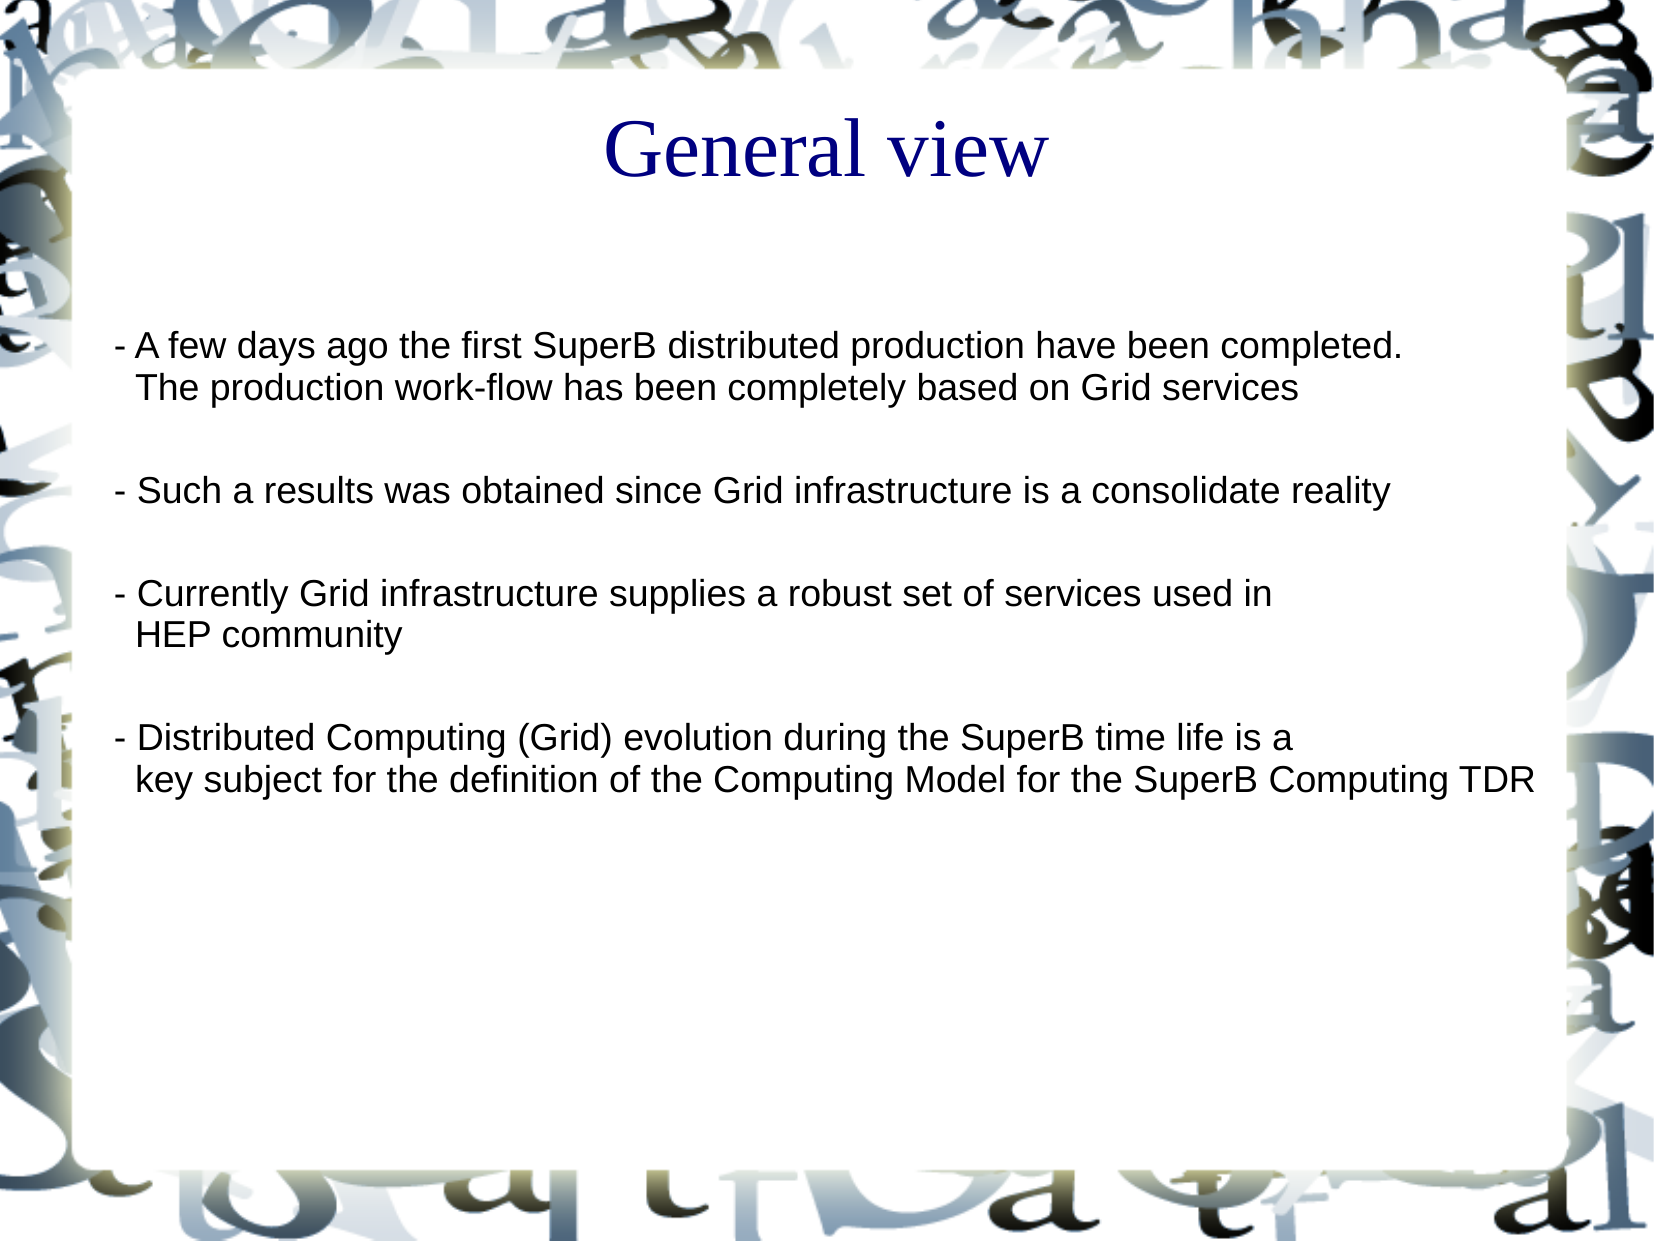

General view
- A few days ago the first SuperB distributed production have been completed.
 The production work-flow has been completely based on Grid services
- Such a results was obtained since Grid infrastructure is a consolidate reality
- Currently Grid infrastructure supplies a robust set of services used in
 HEP community
- Distributed Computing (Grid) evolution during the SuperB time life is a
 key subject for the definition of the Computing Model for the SuperB Computing TDR
FullSim Production:
The Web interface setup and the Bruno execution tests are work in progress
FullSim Production:
The Web interface setup and the Bruno execution tests are work in progress